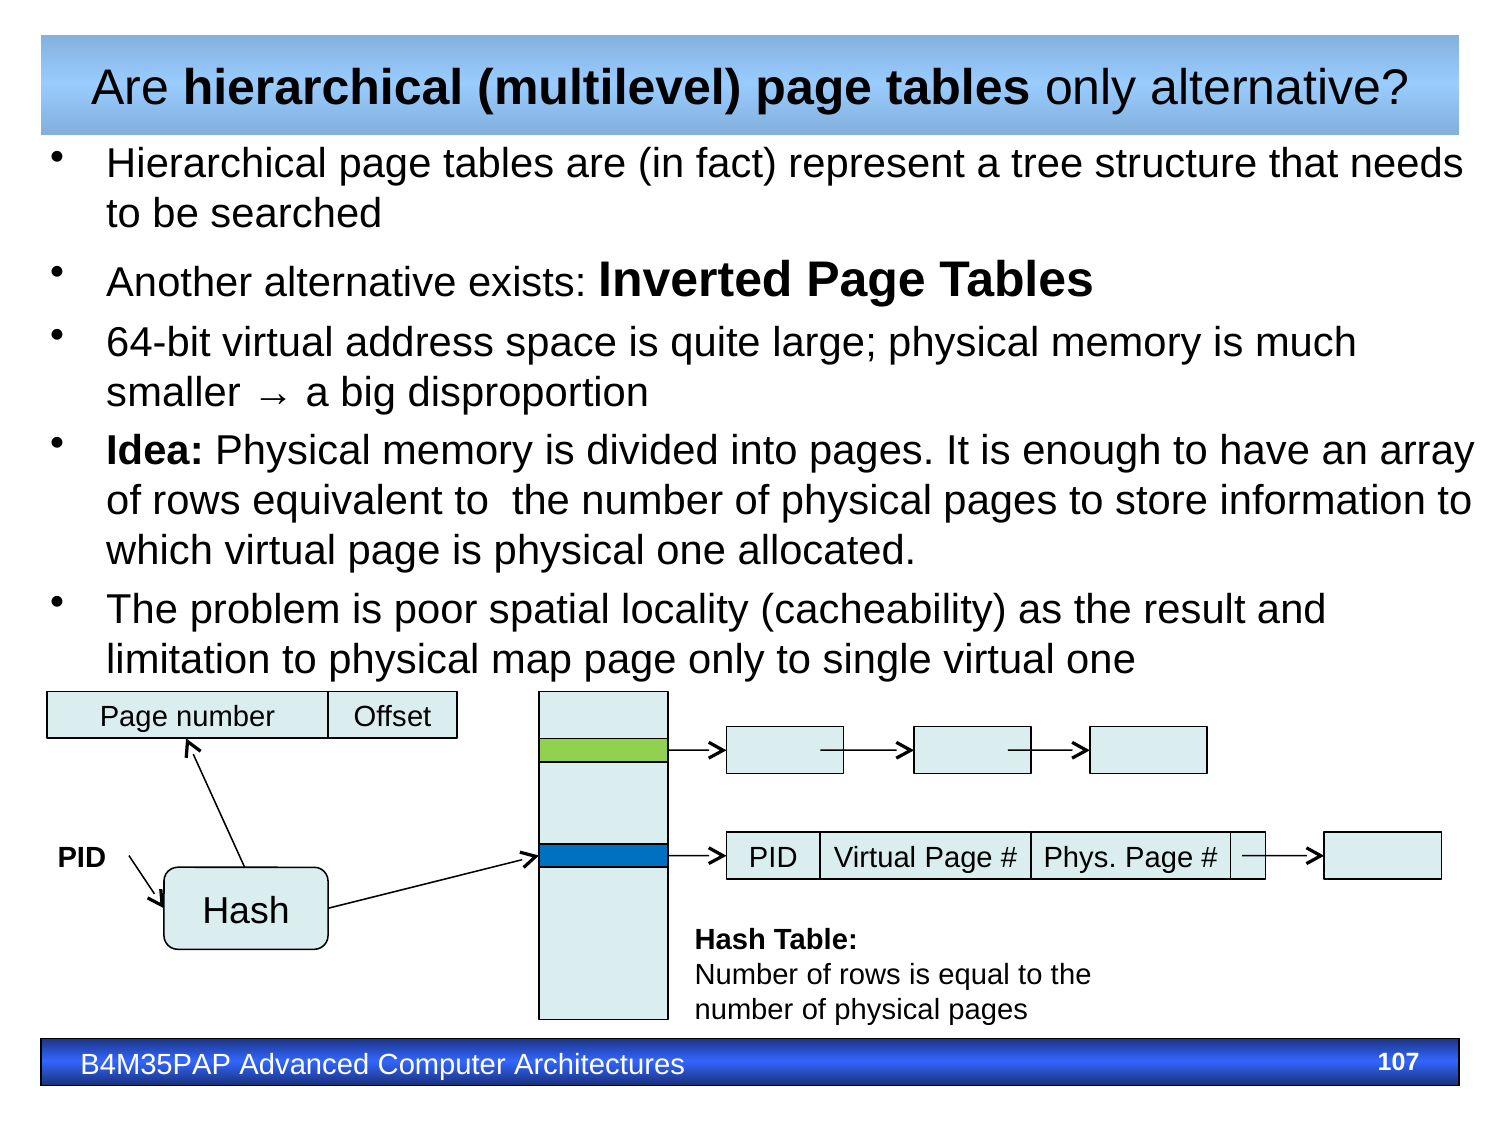

# Are hierarchical (multilevel) page tables only alternative?
Hierarchical page tables are (in fact) represent a tree structure that needs to be searched
Another alternative exists: Inverted Page Tables
64-bit virtual address space is quite large; physical memory is much smaller → a big disproportion
Idea: Physical memory is divided into pages. It is enough to have an array of rows equivalent to the number of physical pages to store information to which virtual page is physical one allocated.
The problem is poor spatial locality (cacheability) as the result and limitation to physical map page only to single virtual one
Page number
Offset
PID
PID
Virtual Page #
Phys. Page #
Hash
Hash Table:
Number of rows is equal to the number of physical pages